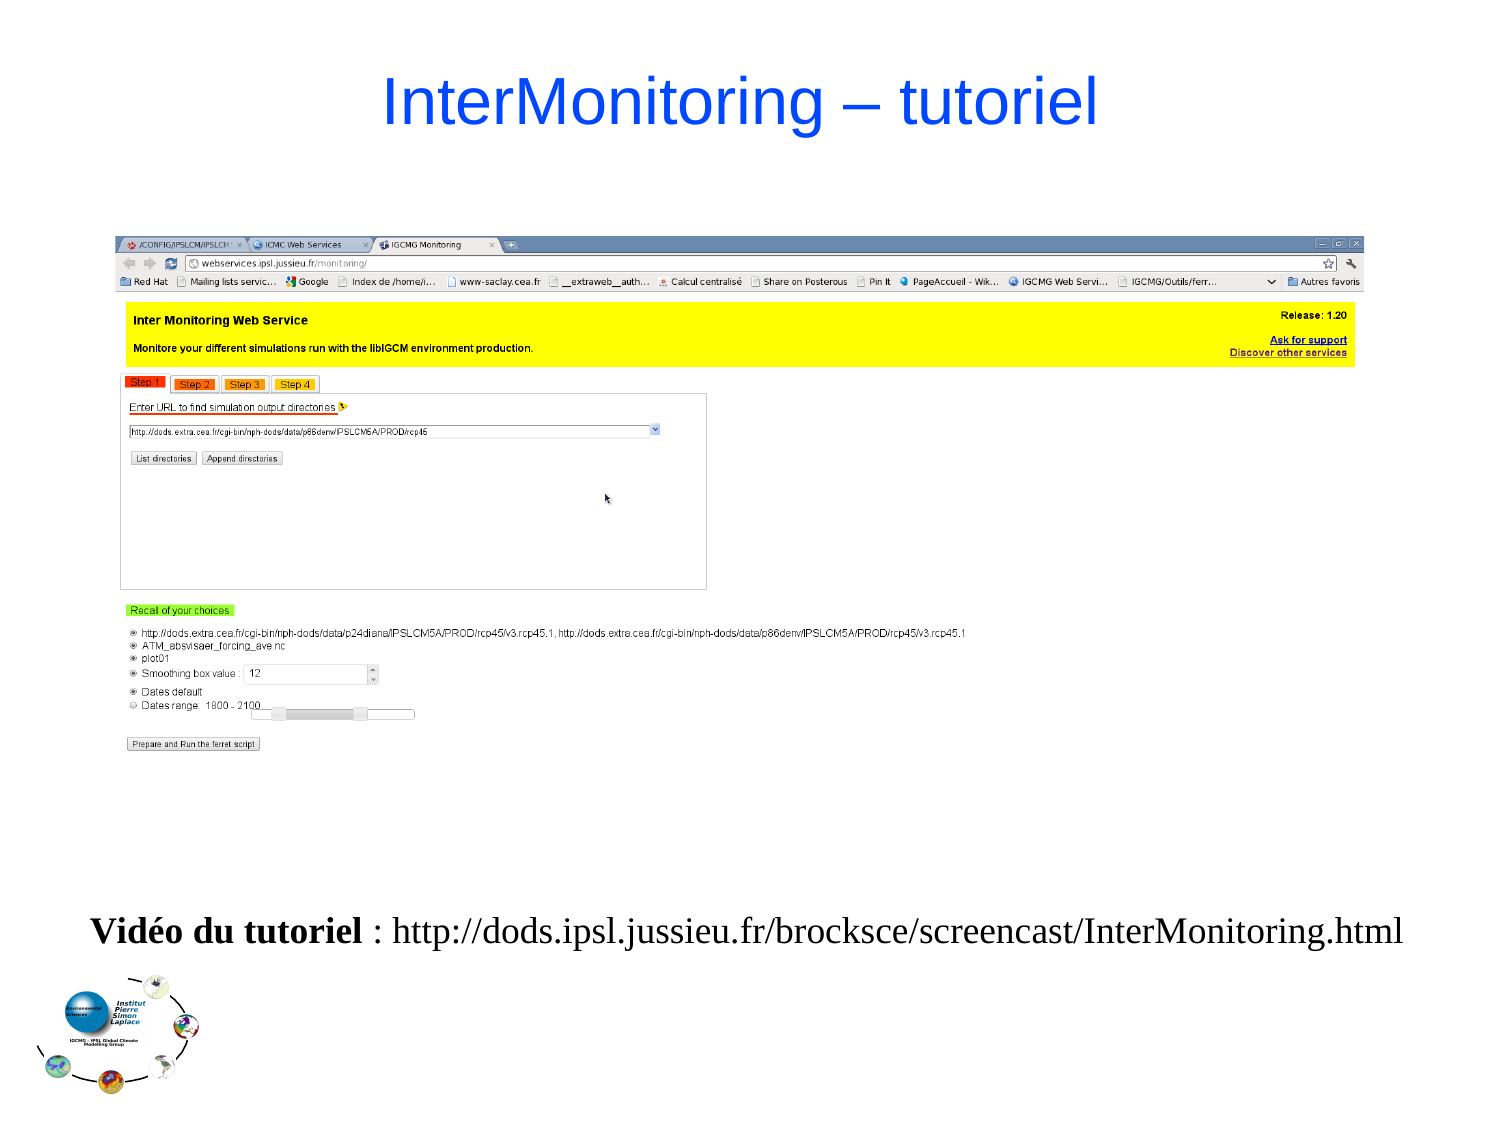

# InterMonitoring – tutoriel
Vidéo du tutoriel : http://dods.ipsl.jussieu.fr/brocksce/screencast/InterMonitoring.html